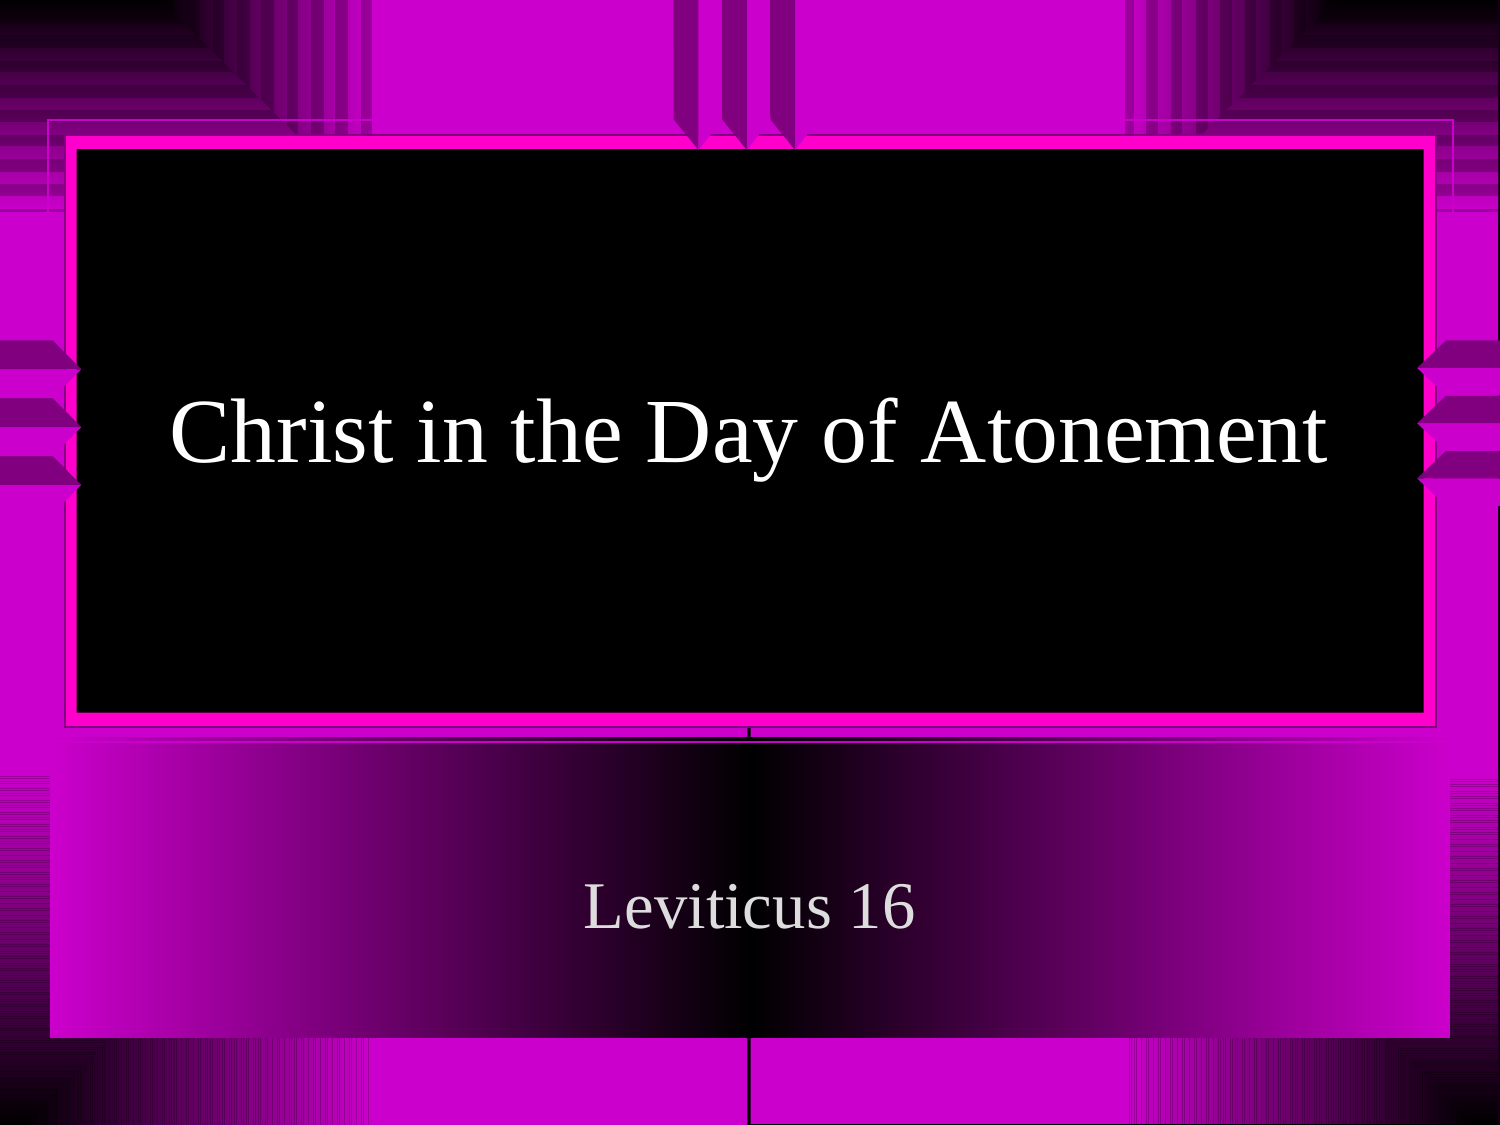

# Christ in the Day of Atonement
Leviticus 16